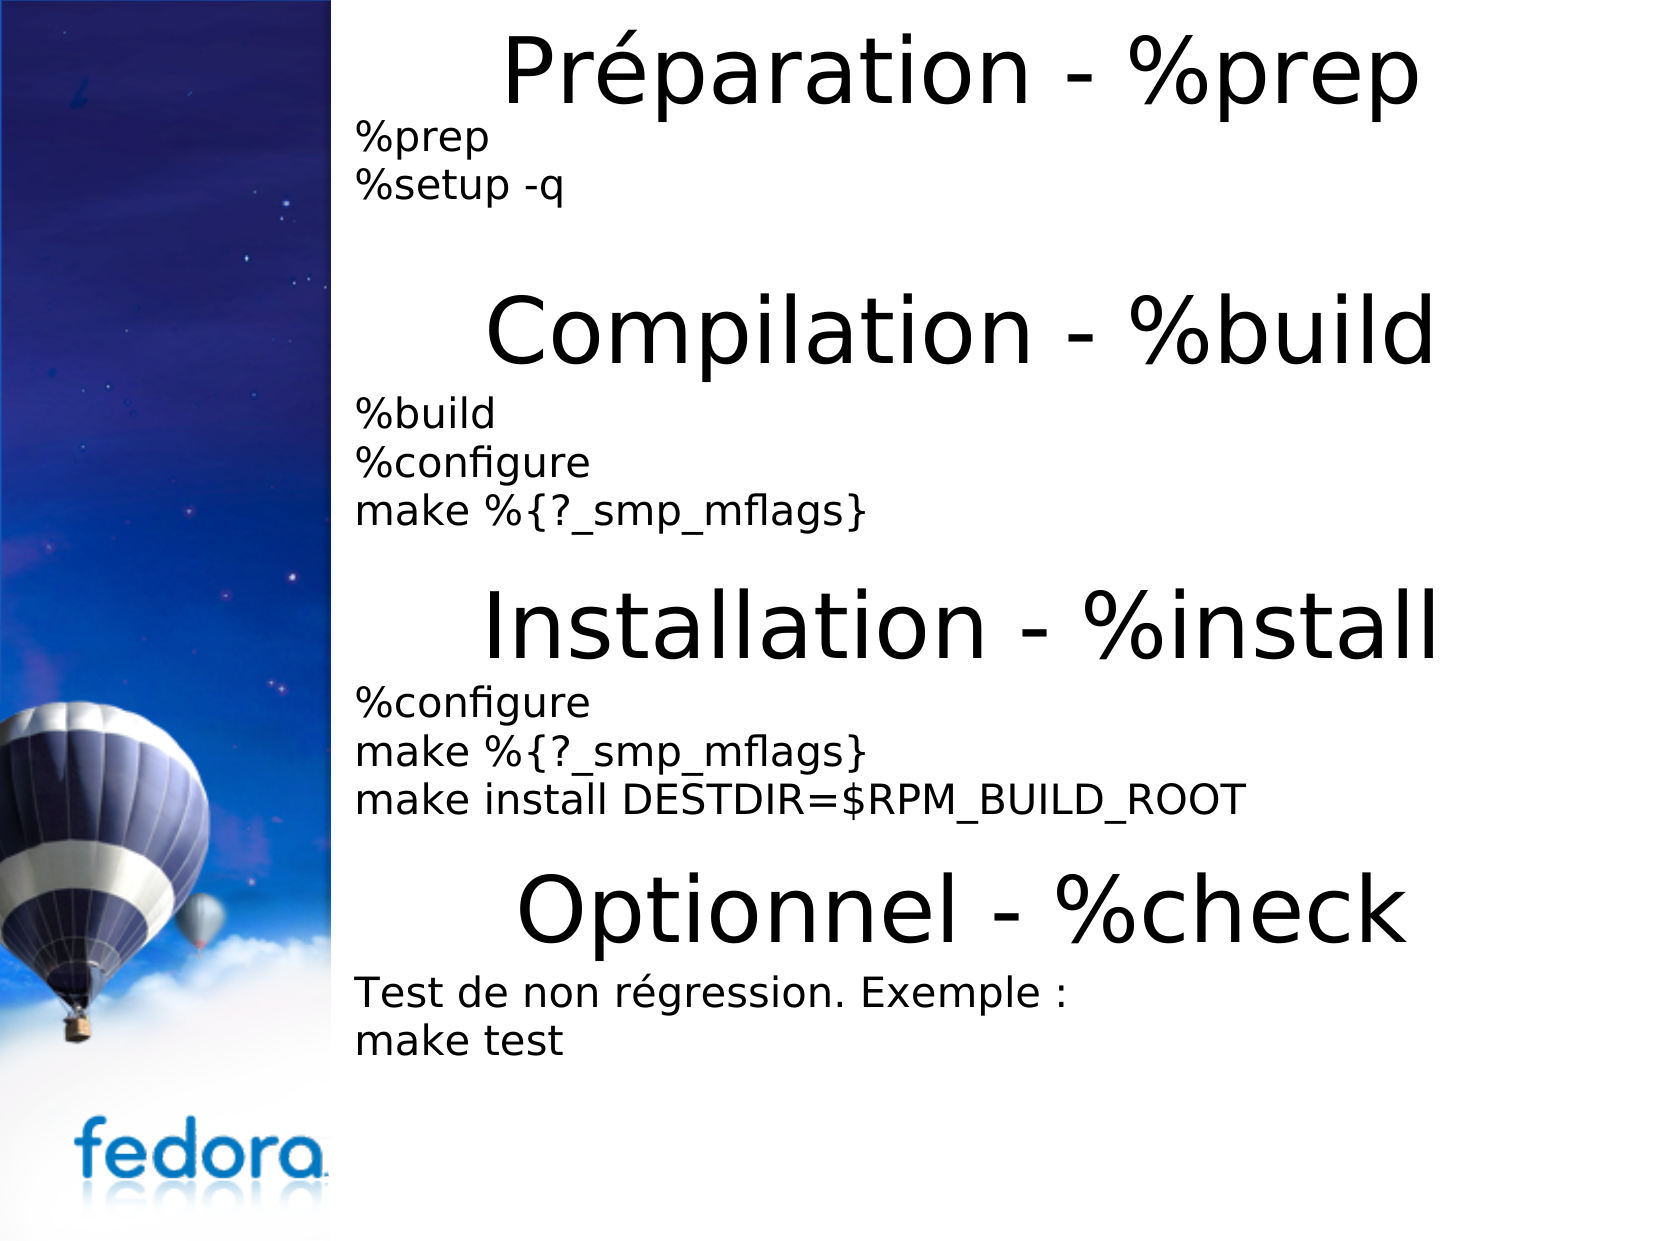

Préparation - %prep
# %prep %setup -q
Compilation - %build
%build
%configure
make %{?_smp_mflags}
Installation - %install
%configure
make %{?_smp_mflags}
make install DESTDIR=$RPM_BUILD_ROOT
Optionnel - %check
Test de non régression. Exemple :
make test